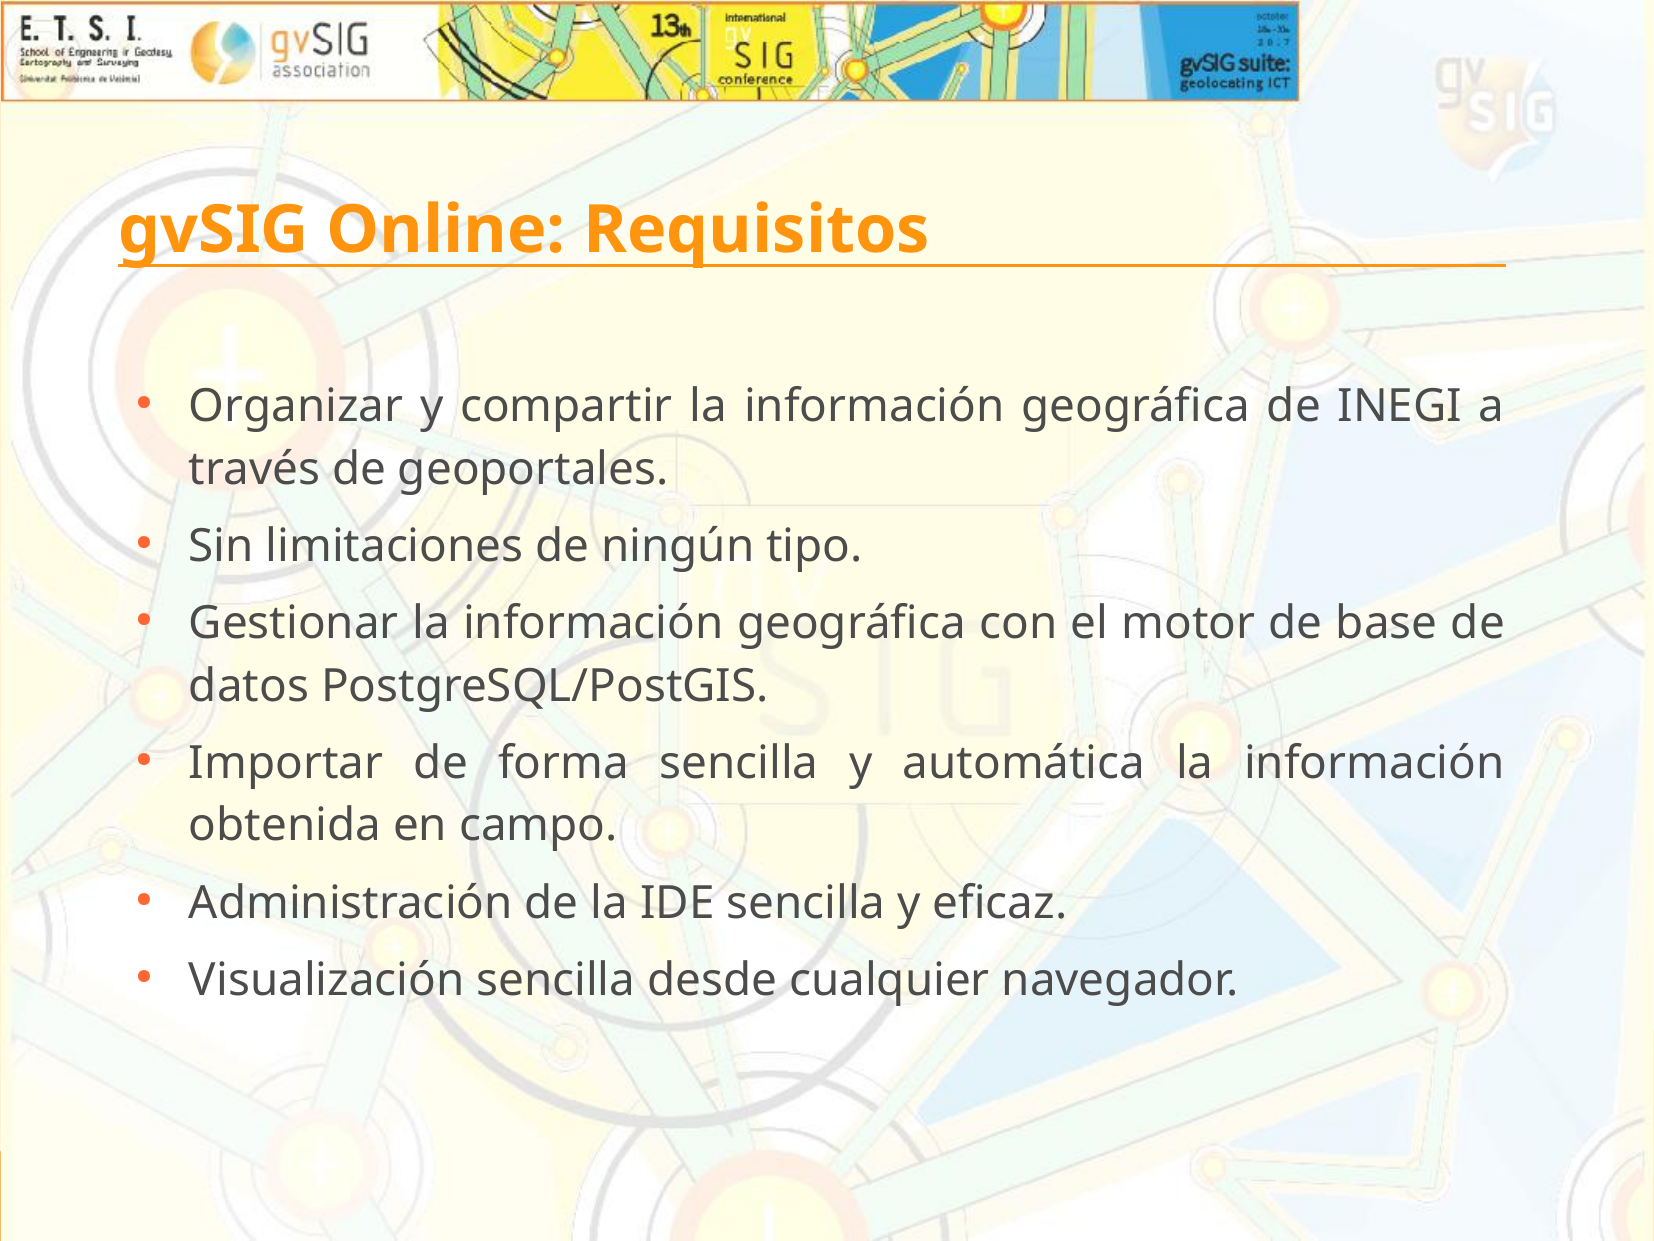

# gvSIG Online: Requisitos
Organizar y compartir la información geográfica de INEGI a través de geoportales.
Sin limitaciones de ningún tipo.
Gestionar la información geográfica con el motor de base de datos PostgreSQL/PostGIS.
Importar de forma sencilla y automática la información obtenida en campo.
Administración de la IDE sencilla y eficaz.
Visualización sencilla desde cualquier navegador.